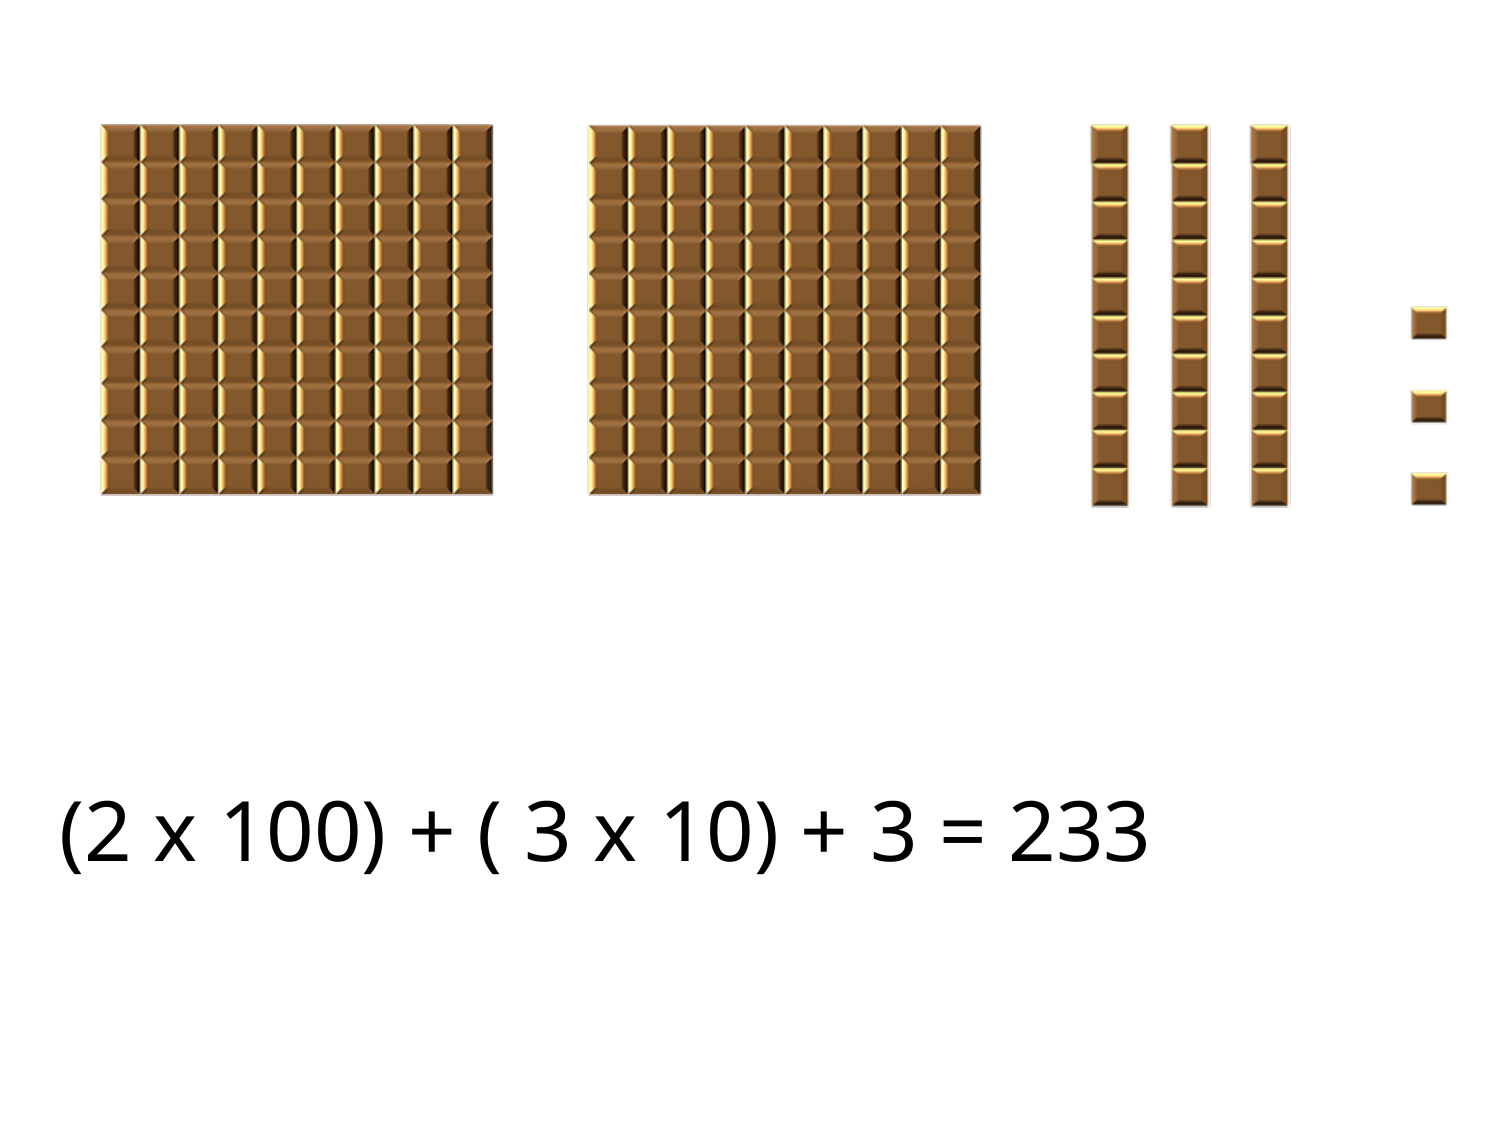

(2 x 100) + ( 3 x 10) + 3 = 233